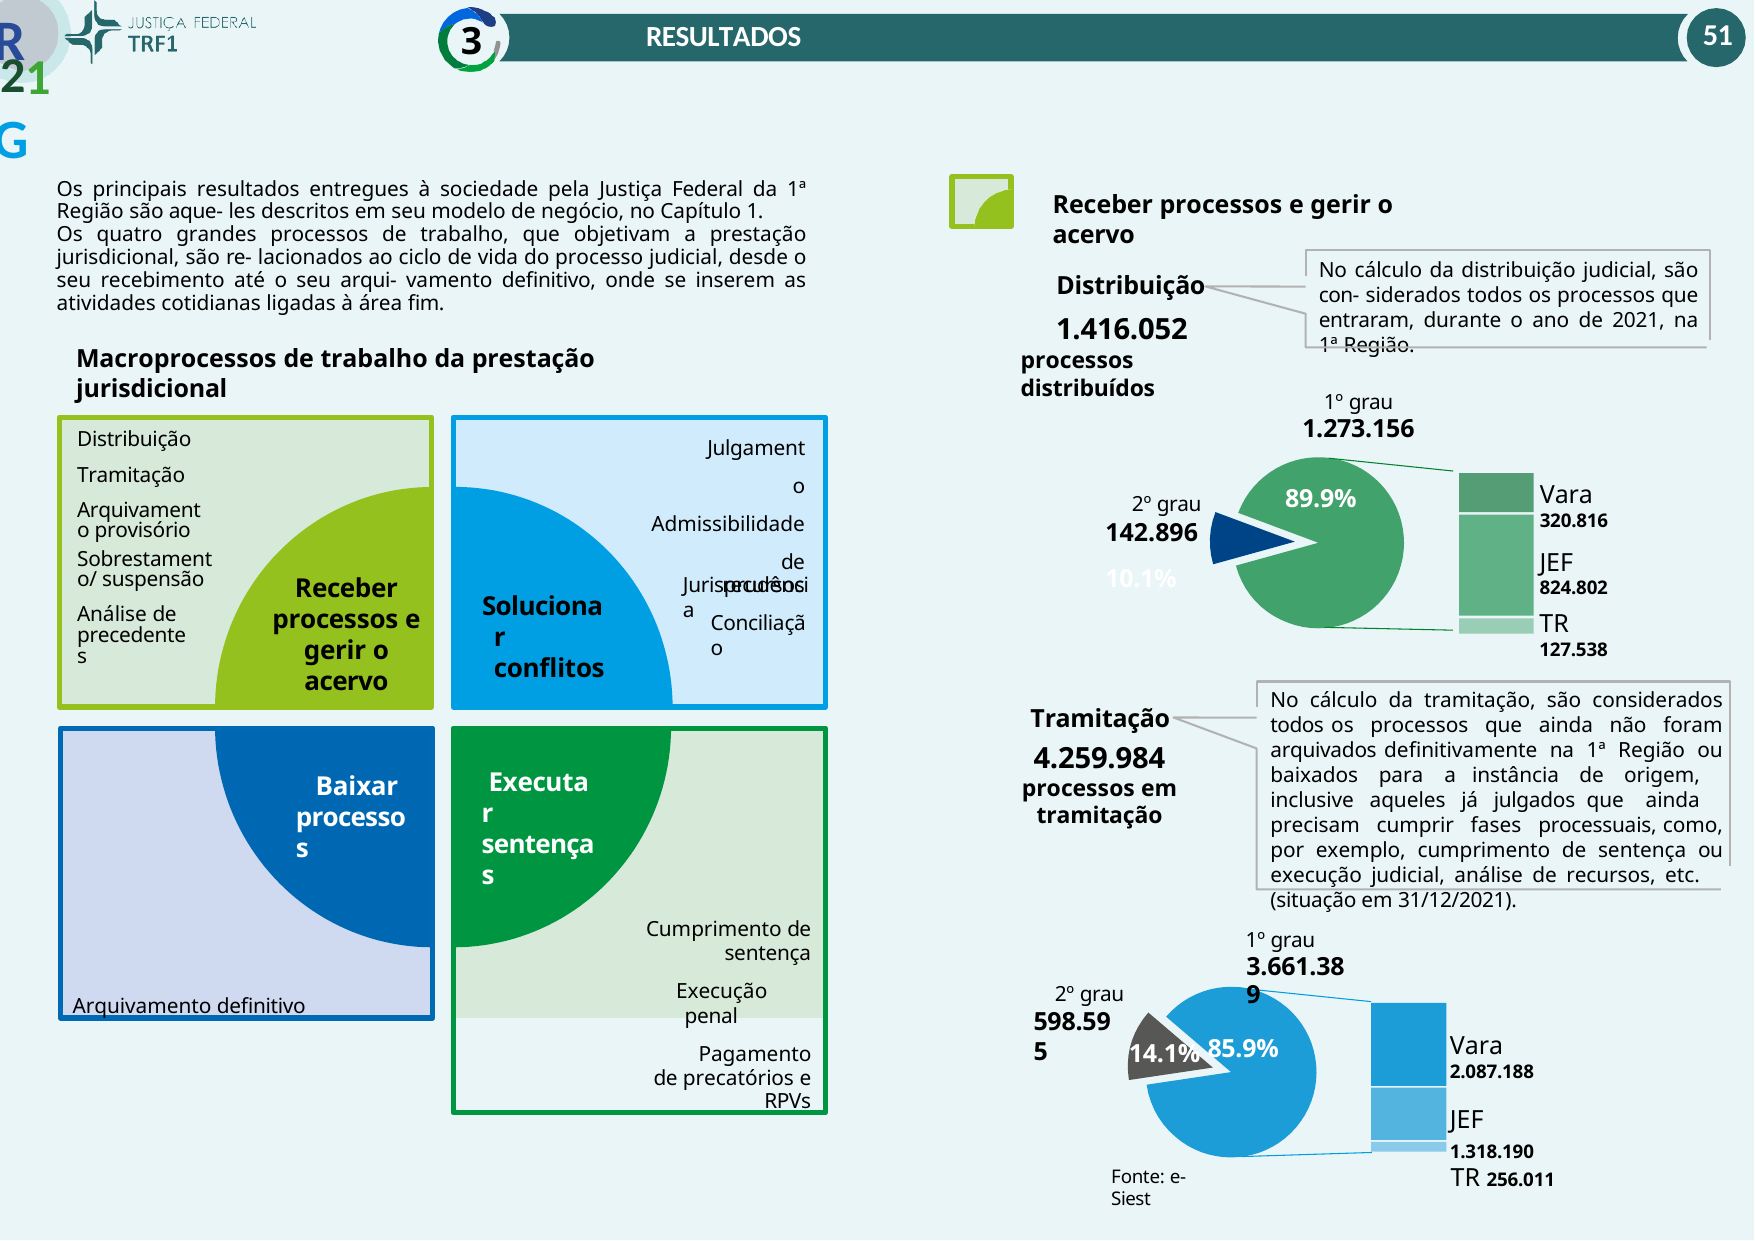

RG
51
3
21
RESULTADOS
Os principais resultados entregues à sociedade pela Justiça Federal da 1ª Região são aque- les descritos em seu modelo de negócio, no Capítulo 1.
Os quatro grandes processos de trabalho, que objetivam a prestação jurisdicional, são re- lacionados ao ciclo de vida do processo judicial, desde o seu recebimento até o seu arqui- vamento definitivo, onde se inserem as atividades cotidianas ligadas à área fim.
Receber processos e gerir o acervo
No cálculo da distribuição judicial, são con- siderados todos os processos que entraram, durante o ano de 2021, na 1ª Região.
Distribuição
1.416.052
processos distribuídos
Macroprocessos de trabalho da prestação jurisdicional
1º grau
1.273.156
Distribuição Tramitação
Arquivamento provisório
Sobrestamento/ suspensão
Análise de precedentes
Julgamento Admissibilidade de
recursos
Conciliação
Vara 320.816
89.9%
2º grau
142.896 10.1%
JEF 824.802
Receber processos e gerir o acervo
Jurisprudência
Solucionar conflitos
TR 127.538
No cálculo da tramitação, são considerados todos os processos que ainda não foram arquivados definitivamente na 1ª Região ou baixados para a instância de origem, inclusive aqueles já julgados que ainda precisam cumprir fases processuais, como, por exemplo, cumprimento de sentença ou execução judicial, análise de recursos, etc. (situação em 31/12/2021).
Tramitação
4.259.984
processos em tramitação
Baixar processos
Arquivamento definitivo
Executar sentenças
Cumprimento de
sentença
Execução penal
Pagamento de precatórios e RPVs
1º grau
3.661.389
85.9%
2º grau
598.595
Vara 2.087.188
14.1%
JEF 1.318.190
TR 256.011
Fonte: e-Siest